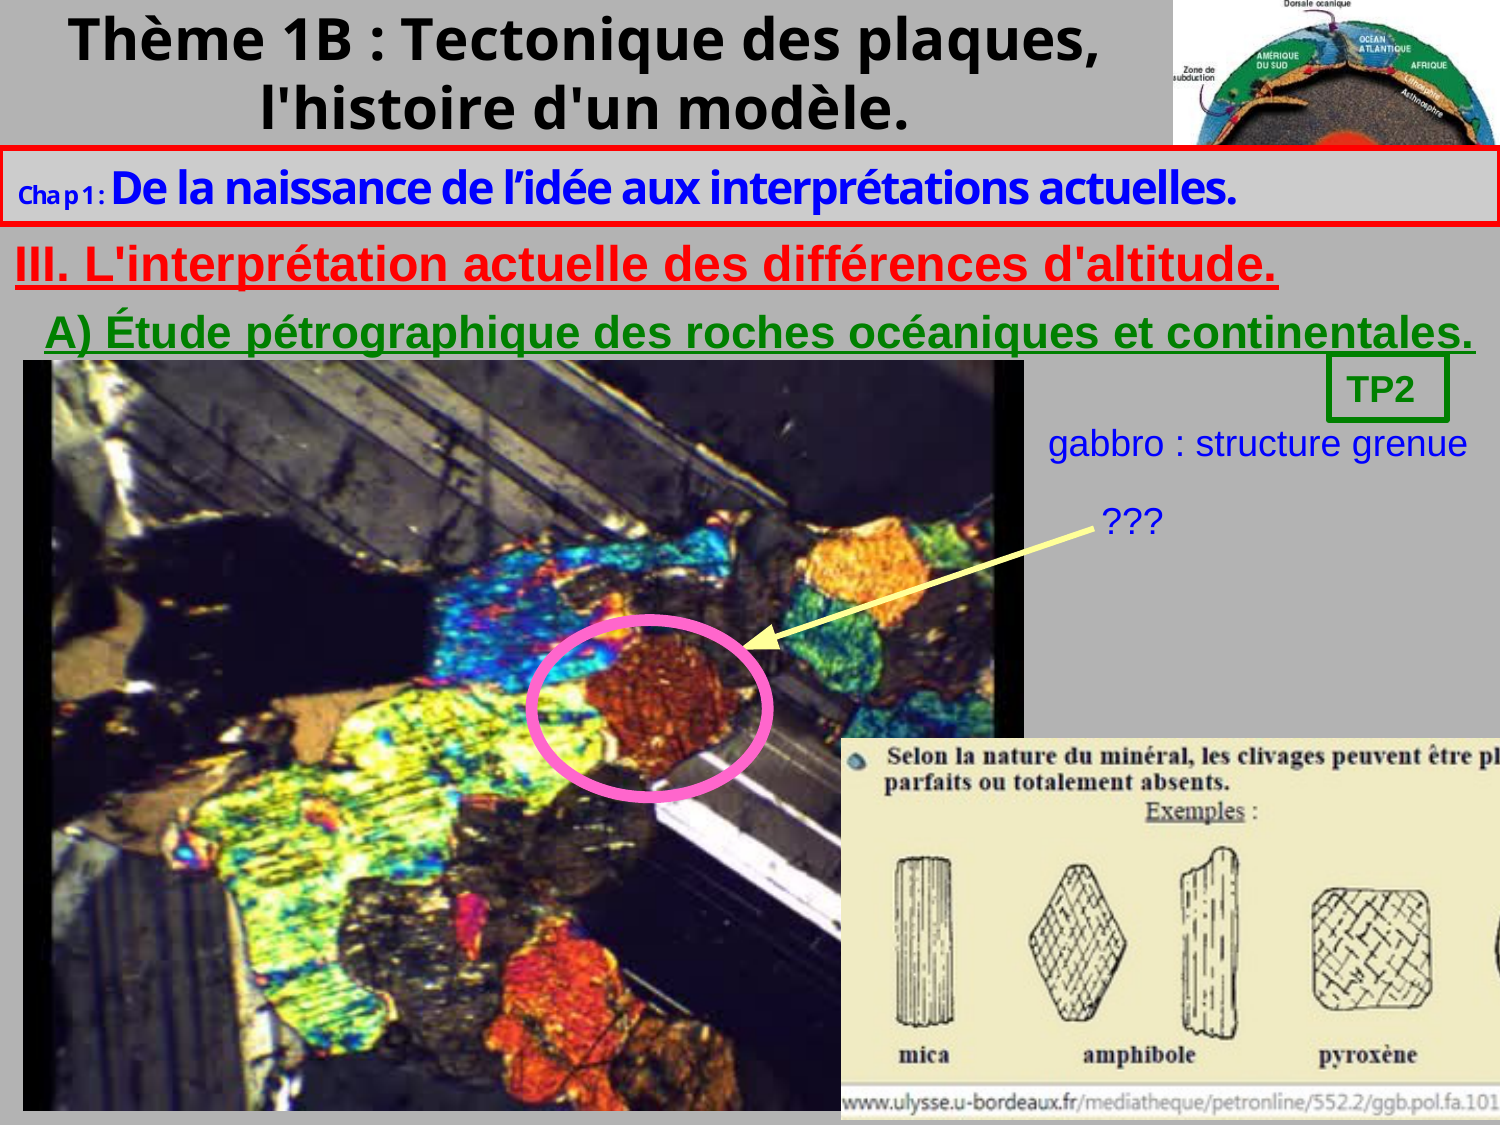

Thème 1B : Tectonique des plaques, l'histoire d'un modèle.
Cha p 1 : De la naissance de l’idée aux interprétations actuelles.
III. L'interprétation actuelle des différences d'altitude.
A) Étude pétrographique des roches océaniques et continentales.
TP2
gabbro : structure grenue
???